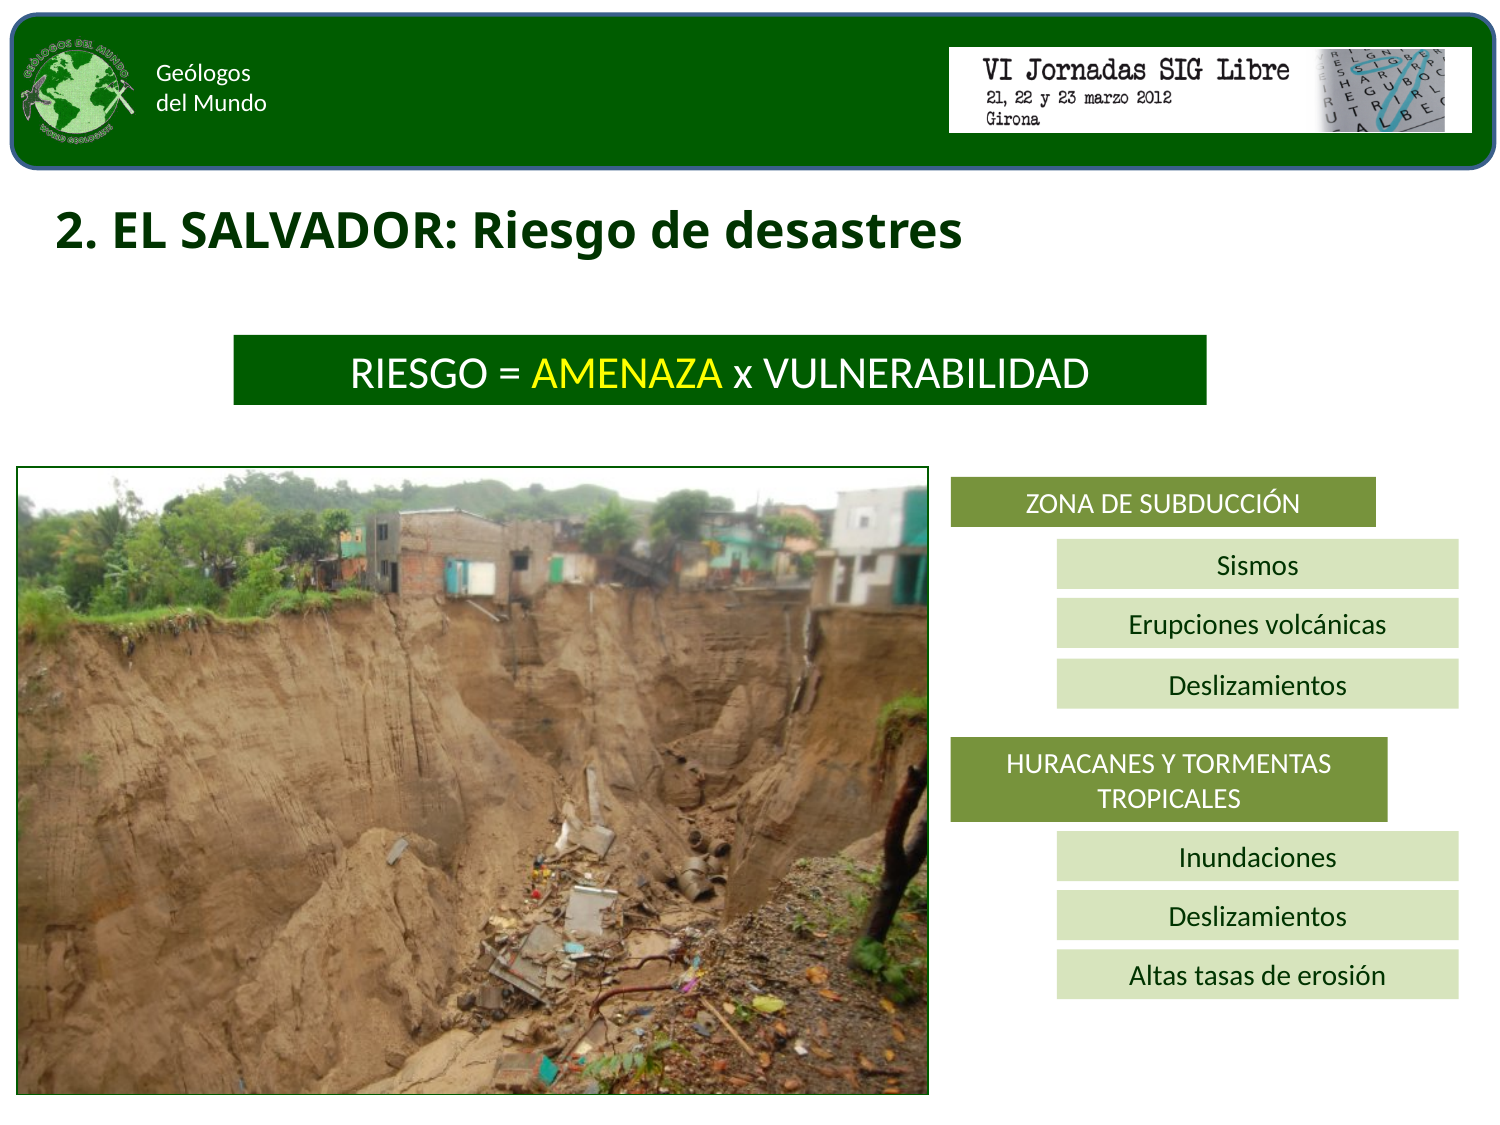

Geólogos
del Mundo
2. EL SALVADOR: Riesgo de desastres
RIESGO = AMENAZA x VULNERABILIDAD
ZONA DE SUBDUCCIÓN
Sismos
Erupciones volcánicas
Deslizamientos
HURACANES Y TORMENTAS TROPICALES
Inundaciones
Deslizamientos
Altas tasas de erosión